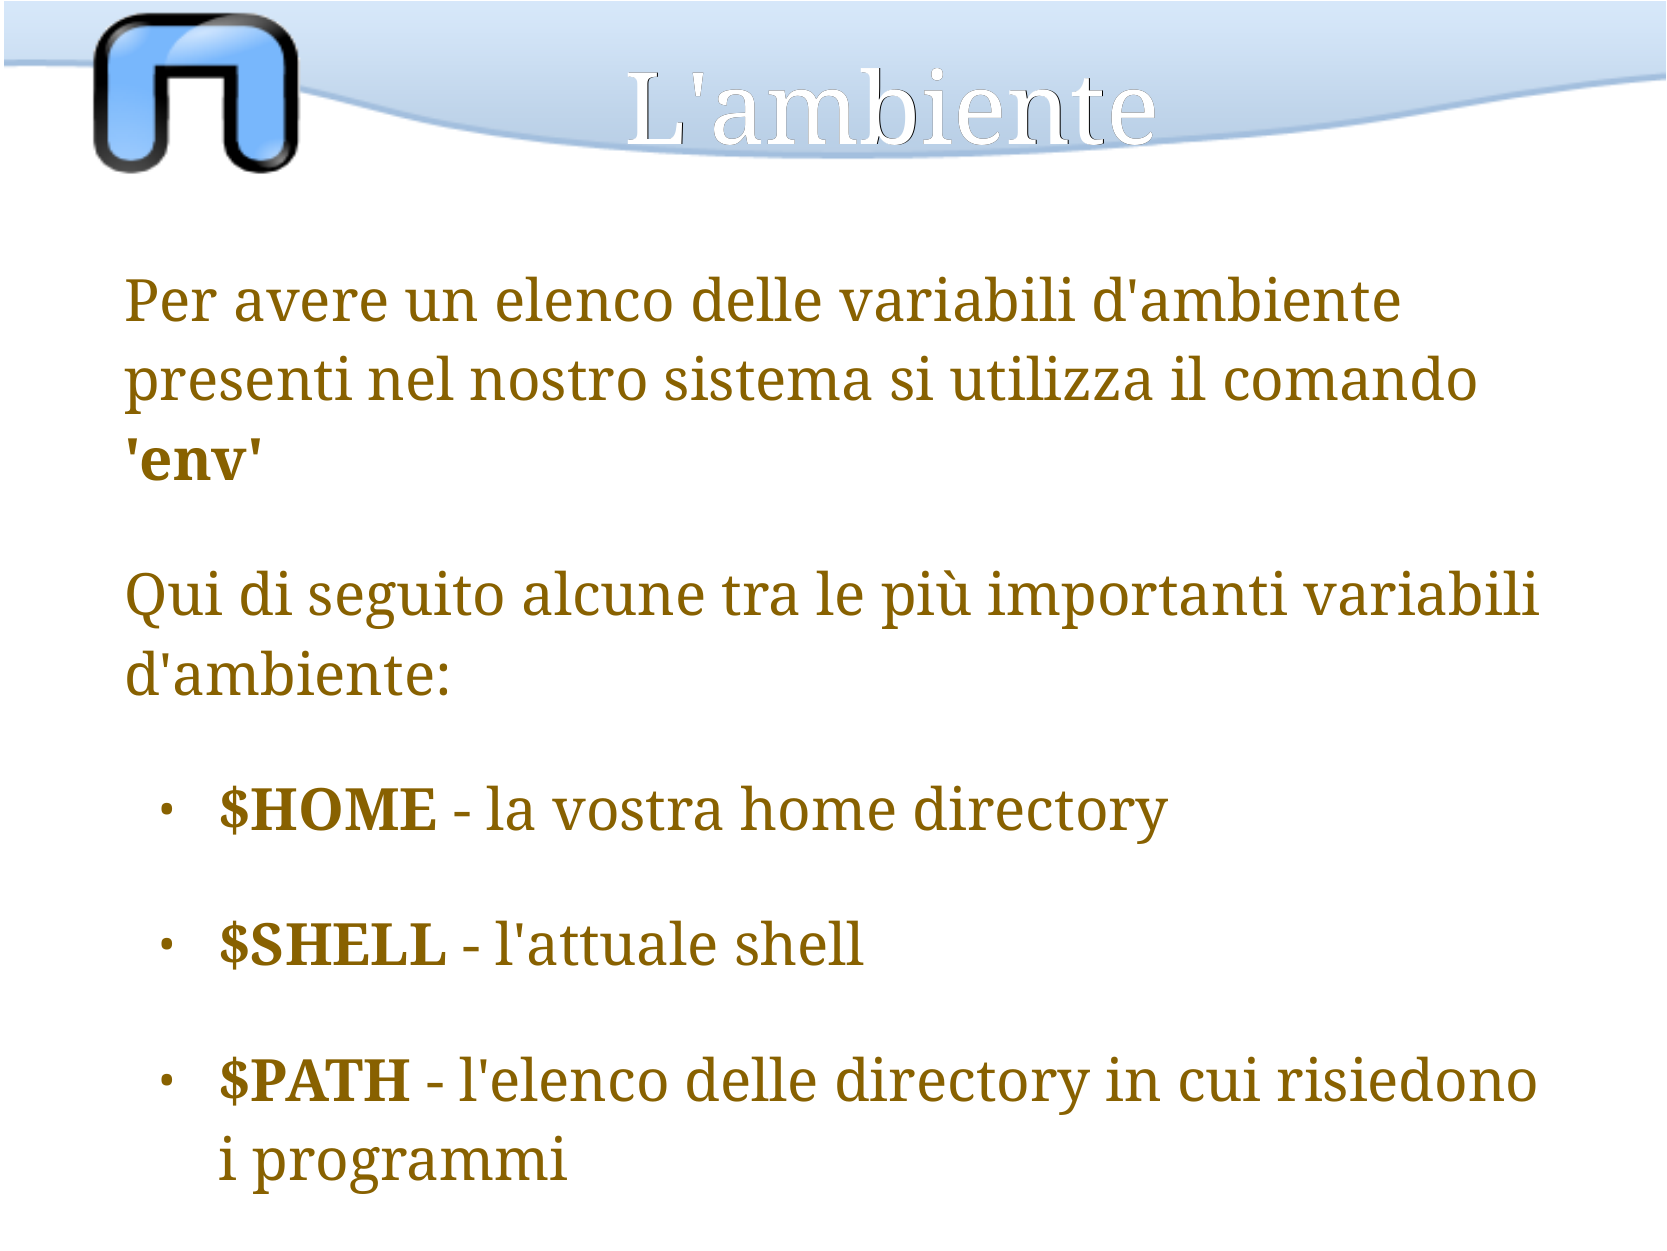

L'ambiente
# Per avere un elenco delle variabili d'ambiente presenti nel nostro sistema si utilizza il comando 'env'
Qui di seguito alcune tra le più importanti variabili d'ambiente:
$HOME - la vostra home directory
$SHELL - l'attuale shell
$PATH - l'elenco delle directory in cui risiedono i programmi
$RANDOM – contiene un numero casuale